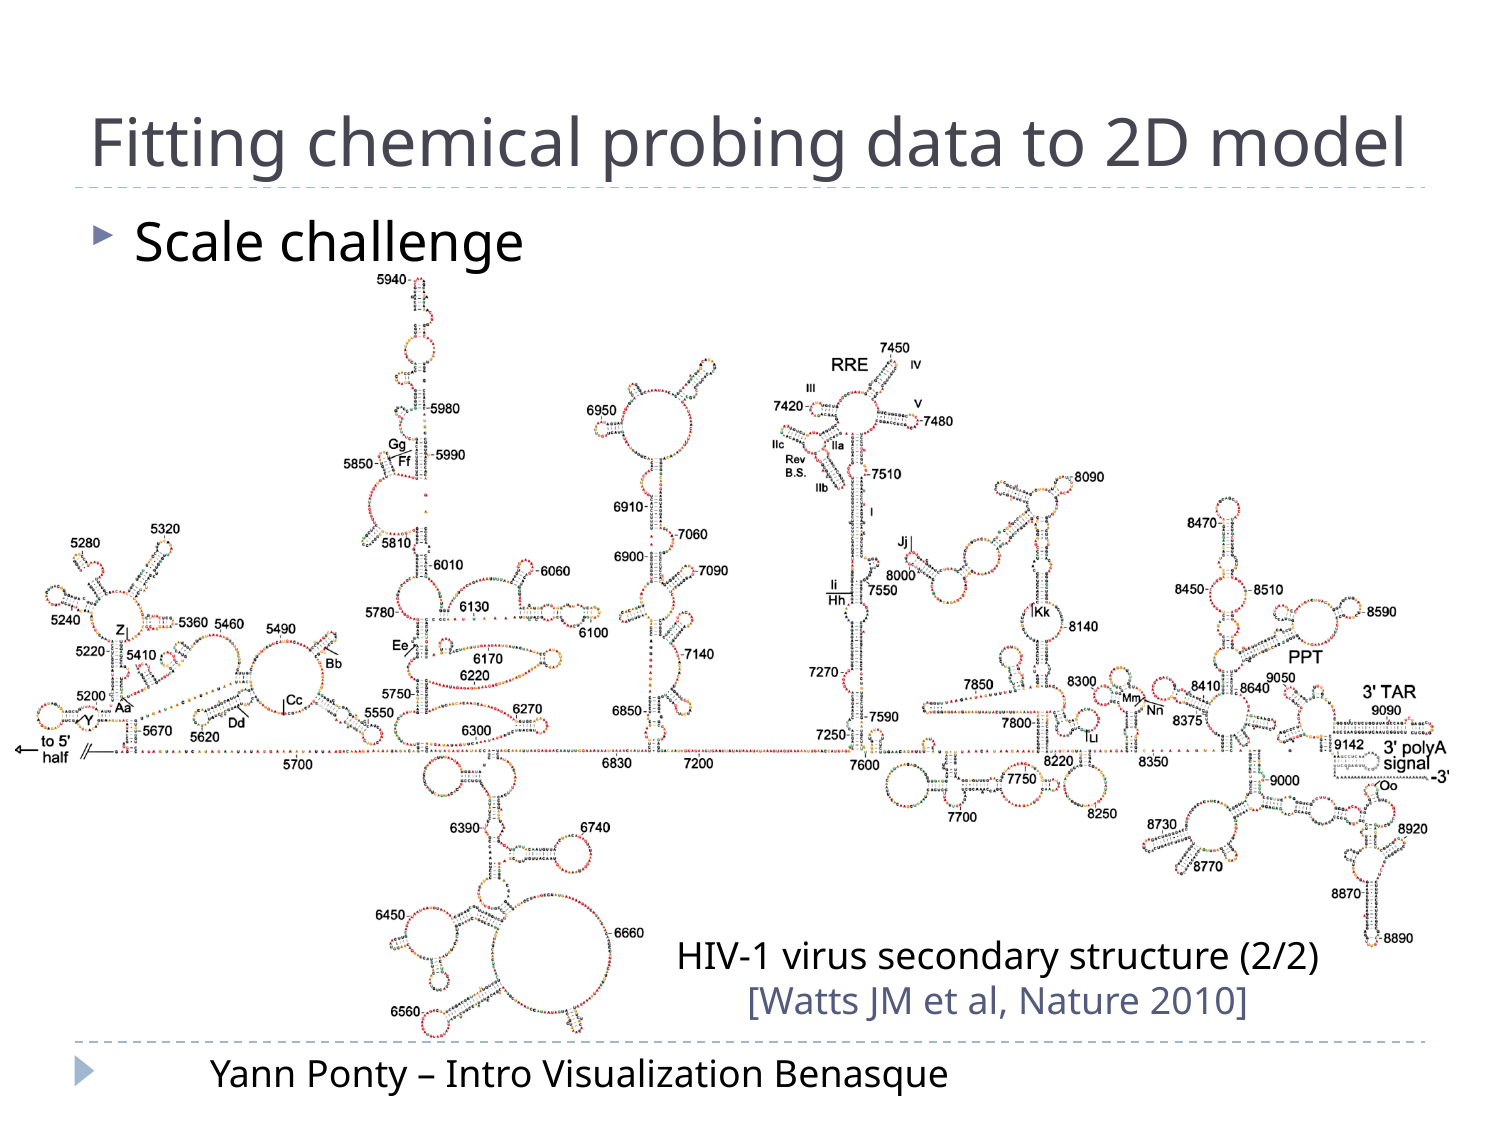

# Fitting chemical probing data to 2D model
Scale challenge
HIV-1 virus secondary structure (2/2)
[Watts JM et al, Nature 2010]
Benasque RNA